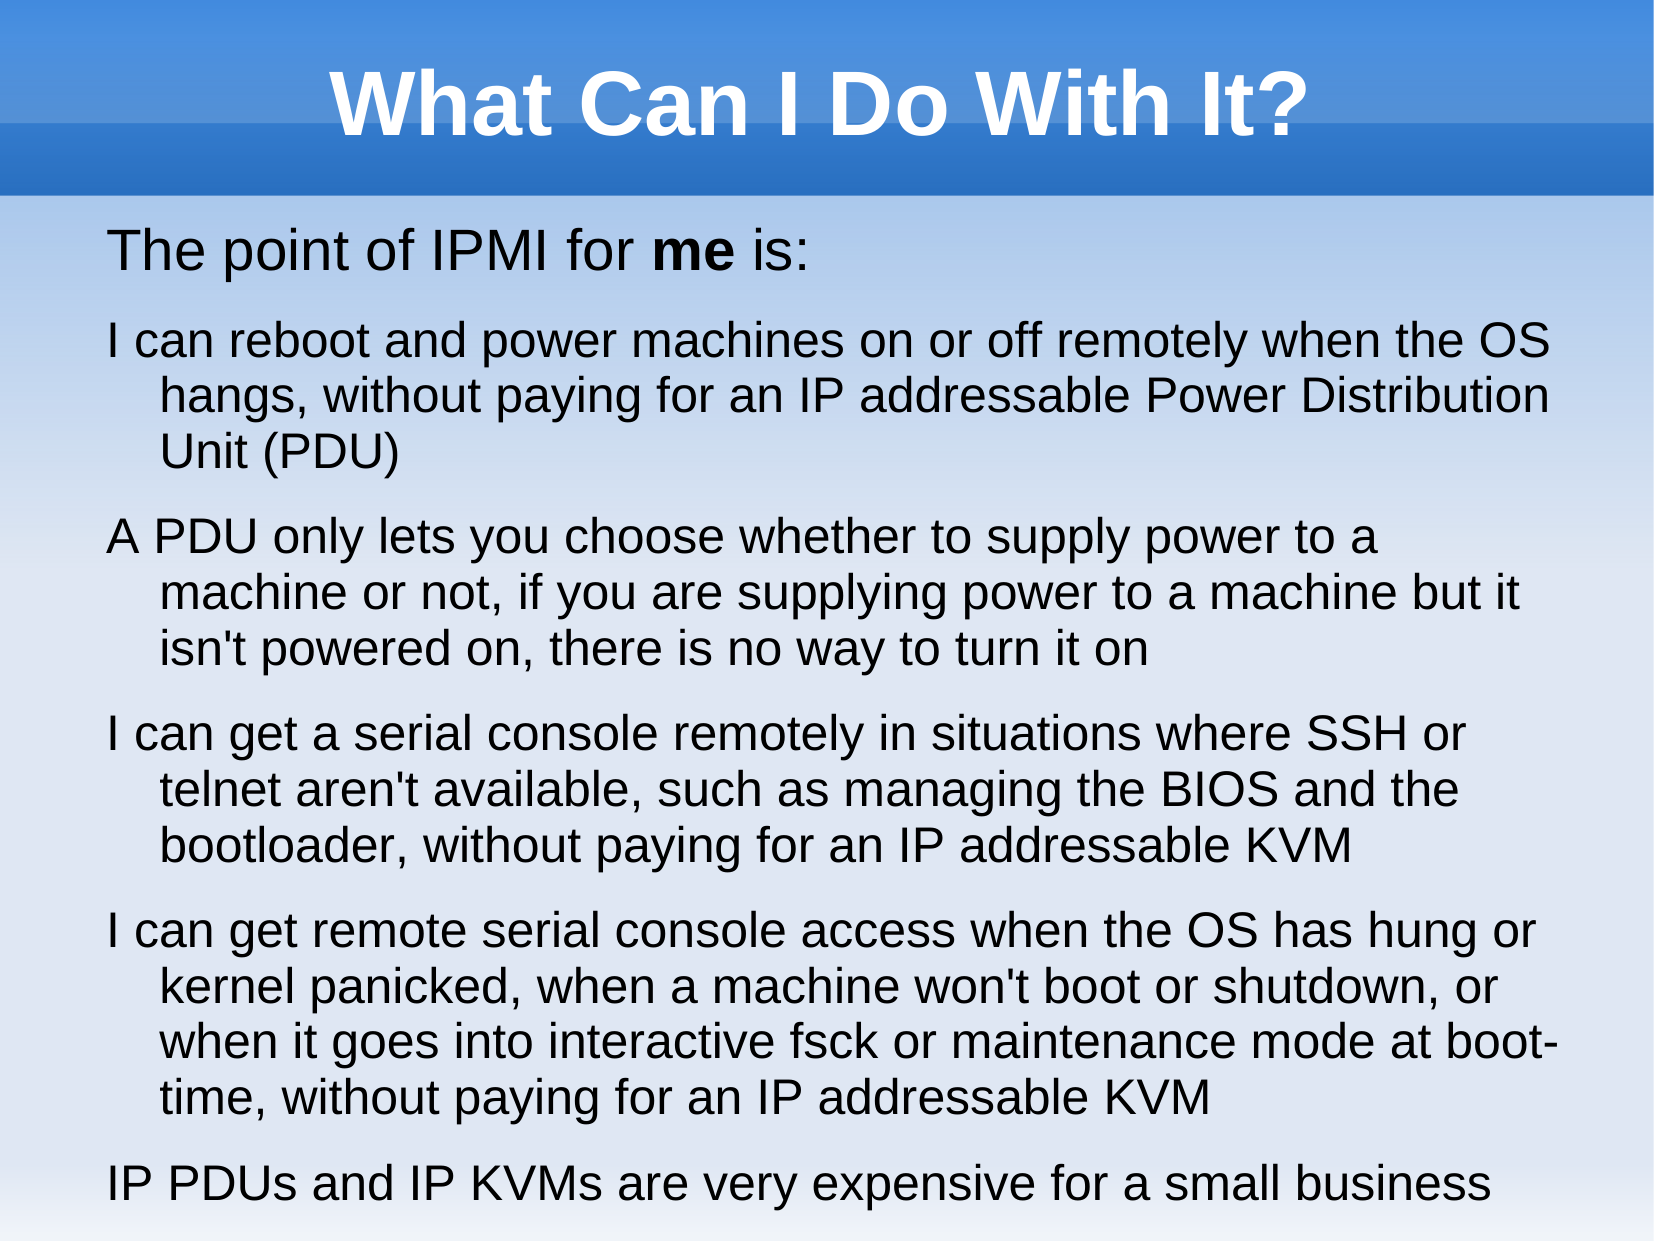

# What Can I Do With It?
The point of IPMI for me is:
I can reboot and power machines on or off remotely when the OS hangs, without paying for an IP addressable Power Distribution Unit (PDU)
A PDU only lets you choose whether to supply power to a machine or not, if you are supplying power to a machine but it isn't powered on, there is no way to turn it on
I can get a serial console remotely in situations where SSH or telnet aren't available, such as managing the BIOS and the bootloader, without paying for an IP addressable KVM
I can get remote serial console access when the OS has hung or kernel panicked, when a machine won't boot or shutdown, or when it goes into interactive fsck or maintenance mode at boot-time, without paying for an IP addressable KVM
IP PDUs and IP KVMs are very expensive for a small business